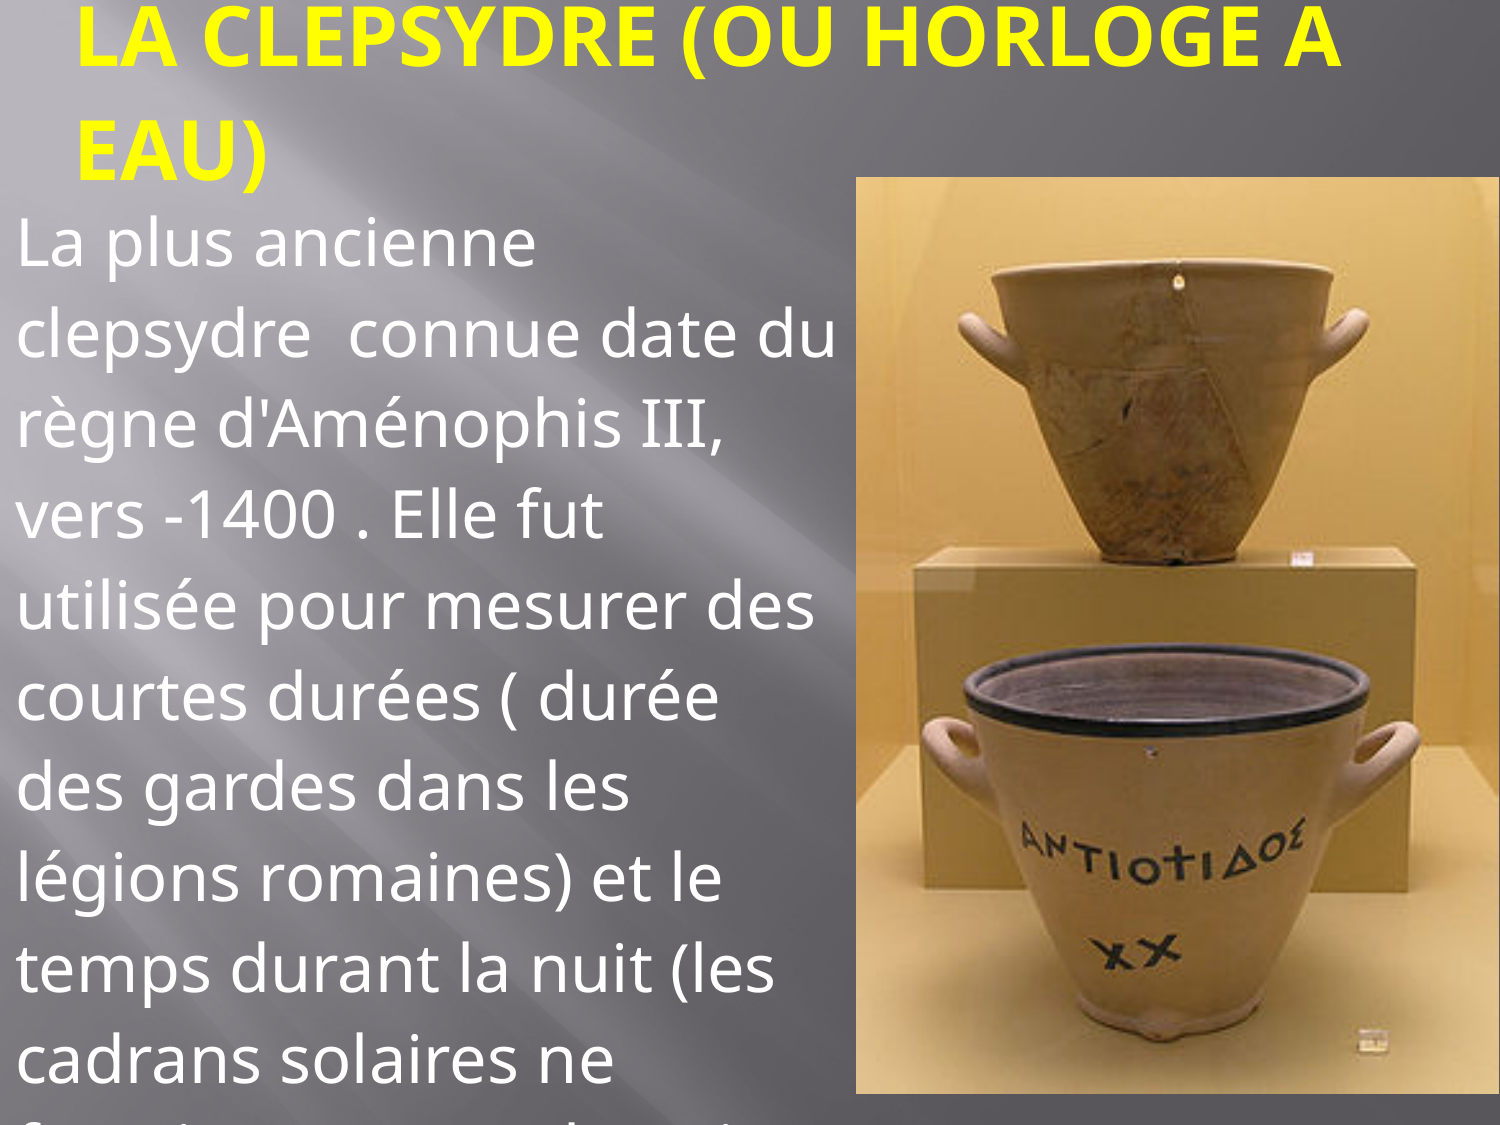

LA CLEPSYDRE (OU HORLOGE A EAU)
La plus ancienne clepsydre connue date du règne d'Aménophis III, vers -1400 . Elle fut utilisée pour mesurer des courtes durées ( durée des gardes dans les légions romaines) et le temps durant la nuit (les cadrans solaires ne fonctionnant pas la nuit) .